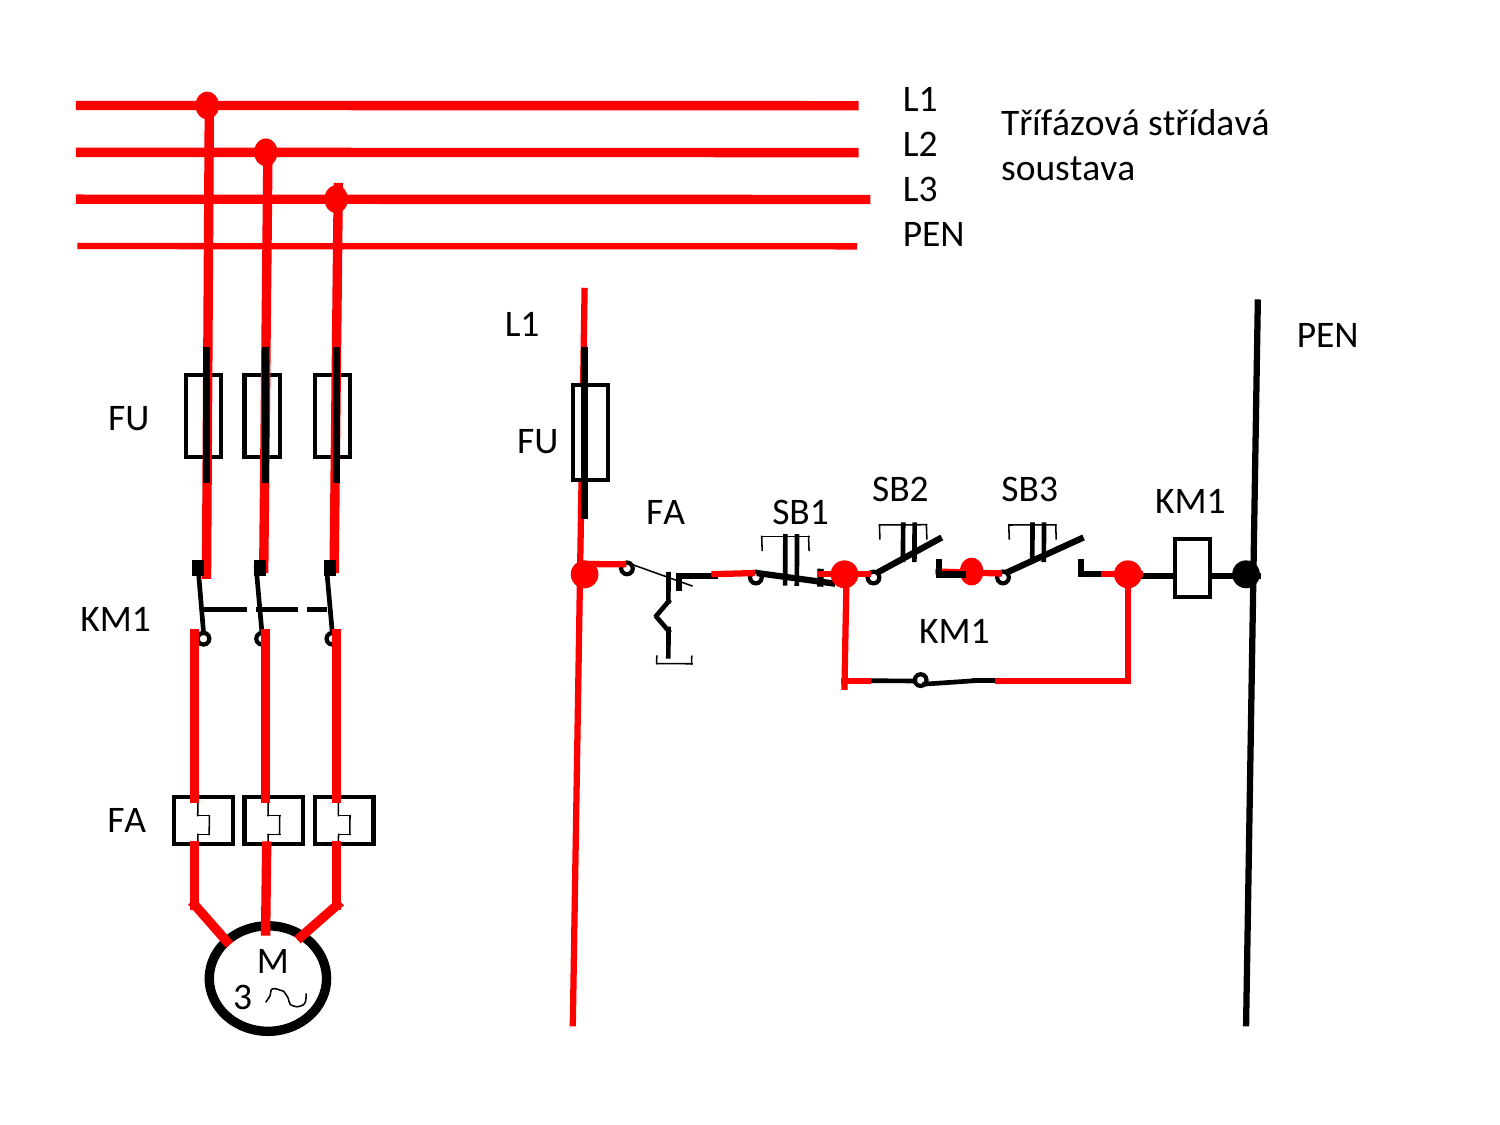

L1
L2
L3
PEN
Třífázová střídavá soustava
L1
PEN
FU
FU
SB2
SB3
KM1
FA
SB1
KM1
KM1
FA
M
3